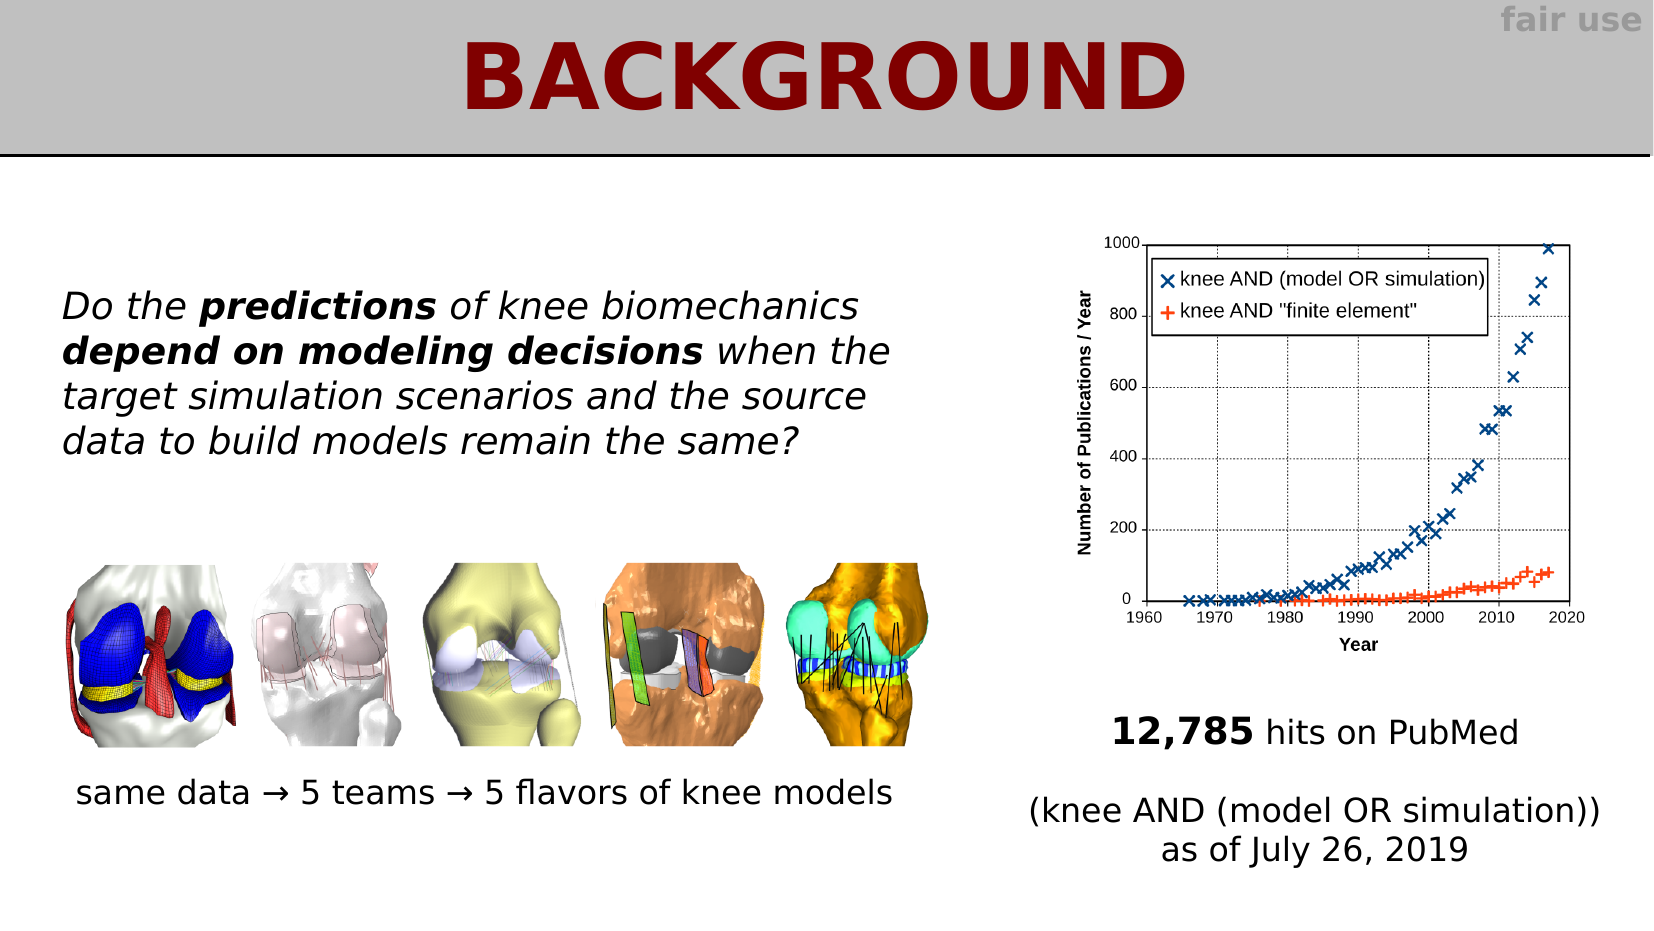

fair use
BACKGROUND
Do the predictions of knee biomechanics depend on modeling decisions when the target simulation scenarios and the source data to build models remain the same?
12,785 hits on PubMed
(knee AND (model OR simulation))
as of July 26, 2019
same data → 5 teams → 5 flavors of knee models